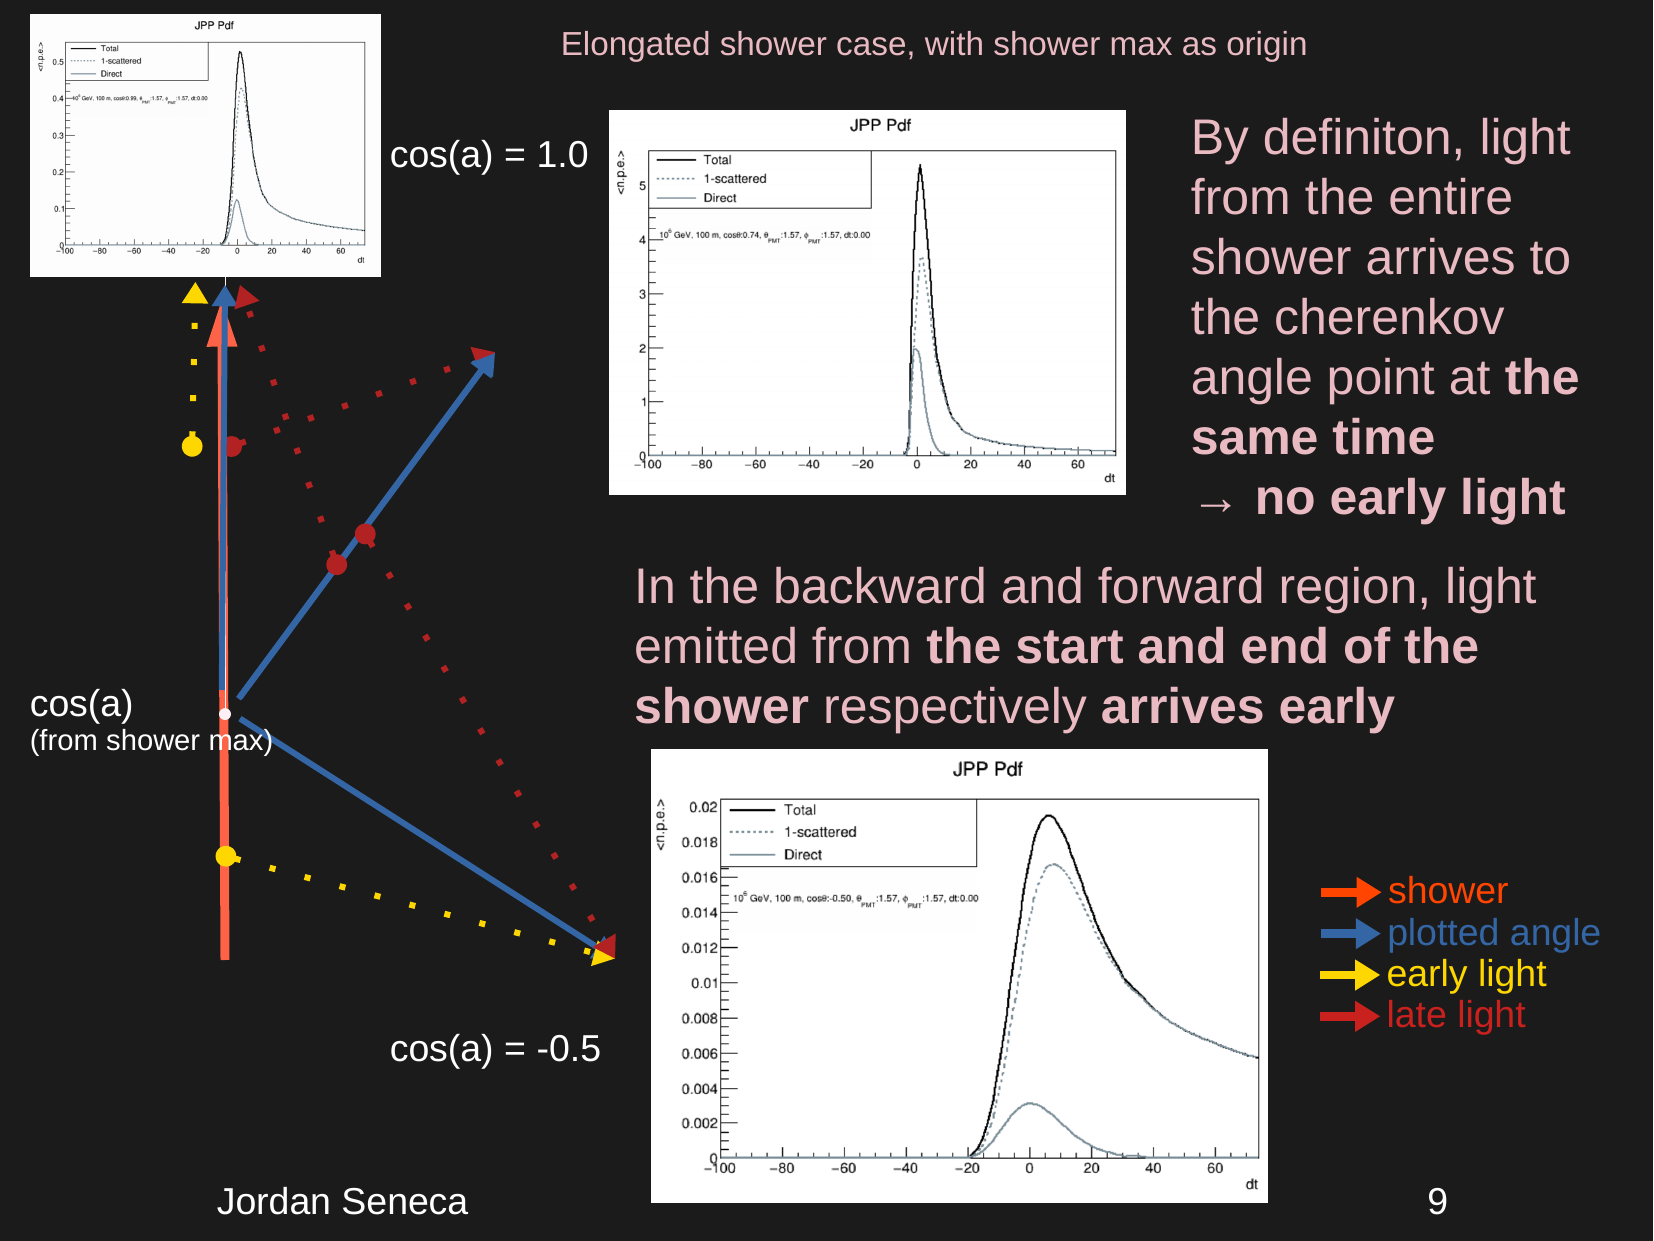

Elongated shower case, with shower max as origin
By definiton, light from the entire shower arrives to the cherenkov angle point at the same time
→ no early light
cos(a) = 1.0
cos(a) = 0.74 (cherenkov)
In the backward and forward region, light emitted from the start and end of the shower respectively arrives early
cos(a)
(from shower max)
shower
plotted angle
early light
late light
cos(a) = -0.5